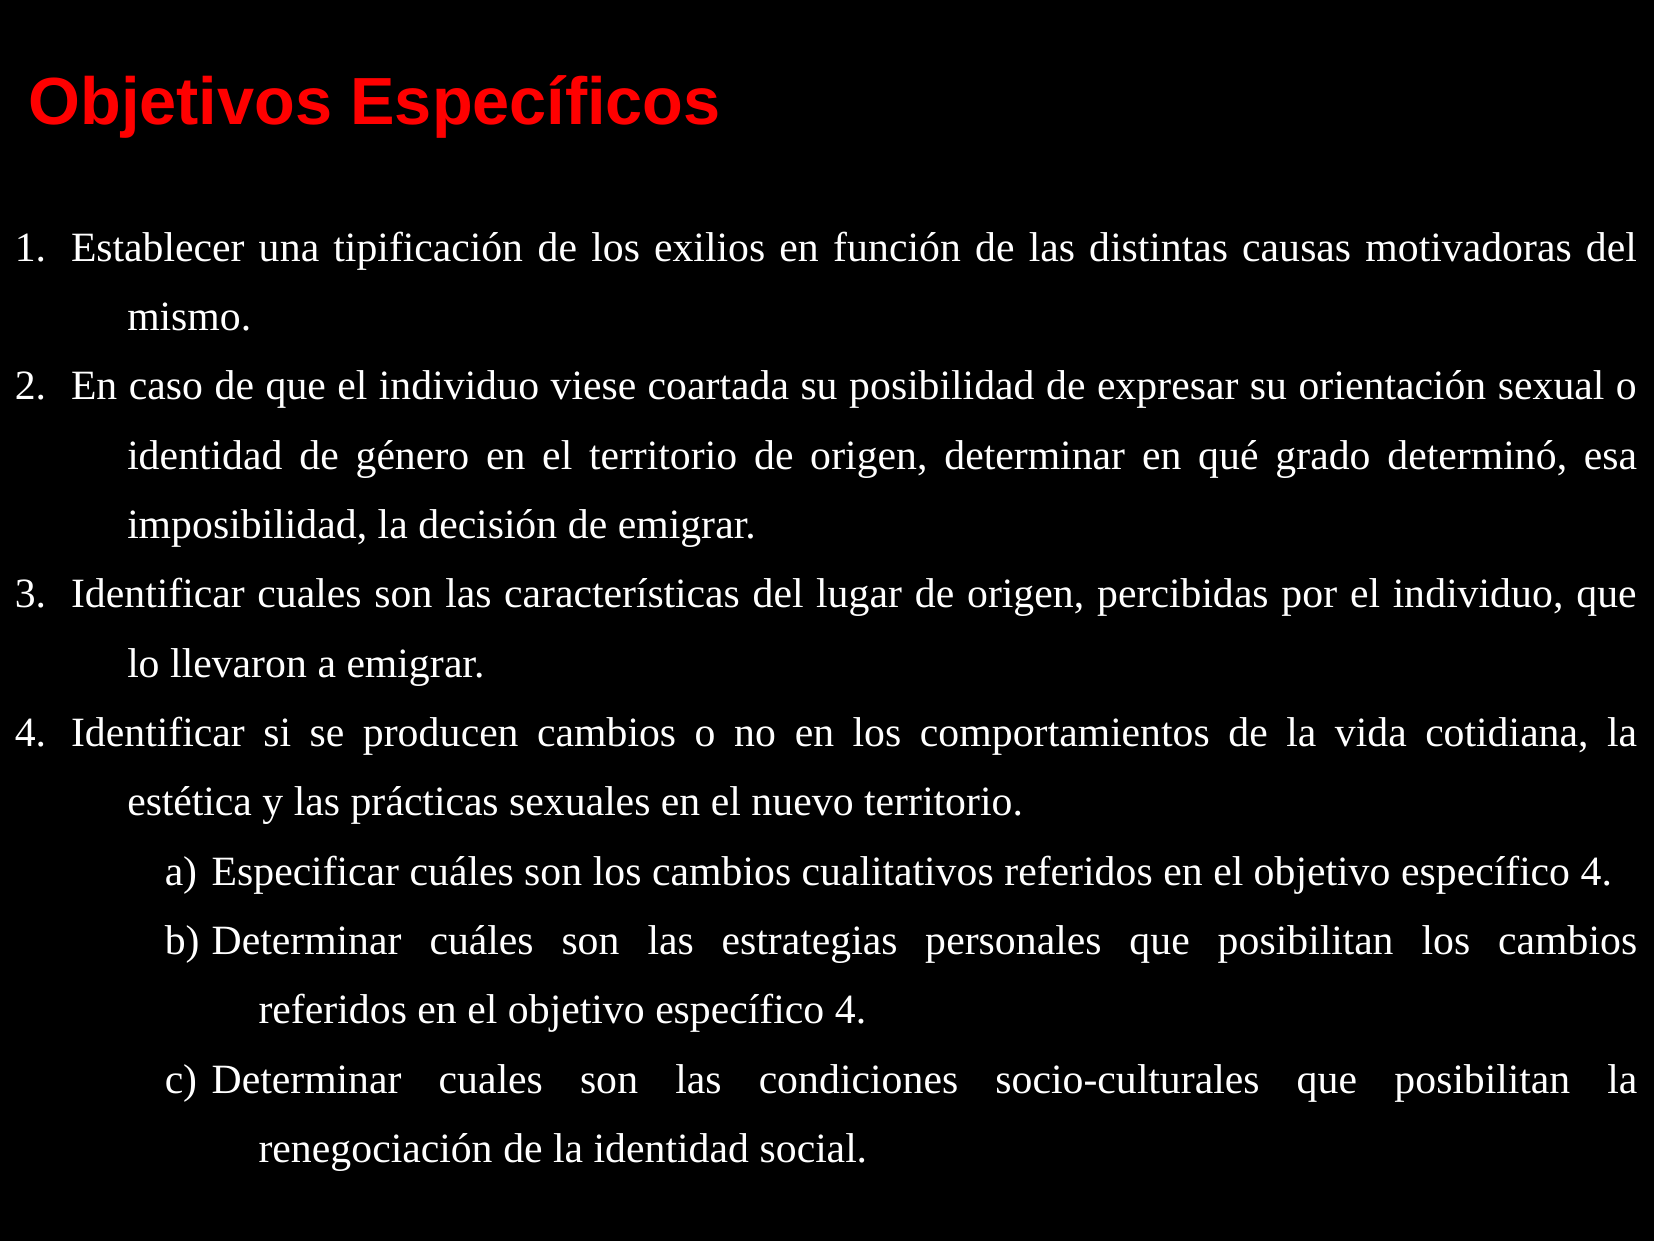

Objetivos Específicos
Establecer una tipificación de los exilios en función de las distintas causas motivadoras del mismo.
En caso de que el individuo viese coartada su posibilidad de expresar su orientación sexual o identidad de género en el territorio de origen, determinar en qué grado determinó, esa imposibilidad, la decisión de emigrar.
Identificar cuales son las características del lugar de origen, percibidas por el individuo, que lo llevaron a emigrar.
Identificar si se producen cambios o no en los comportamientos de la vida cotidiana, la estética y las prácticas sexuales en el nuevo territorio.
Especificar cuáles son los cambios cualitativos referidos en el objetivo específico 4.
Determinar cuáles son las estrategias personales que posibilitan los cambios referidos en el objetivo específico 4.
Determinar cuales son las condiciones socio-culturales que posibilitan la renegociación de la identidad social.